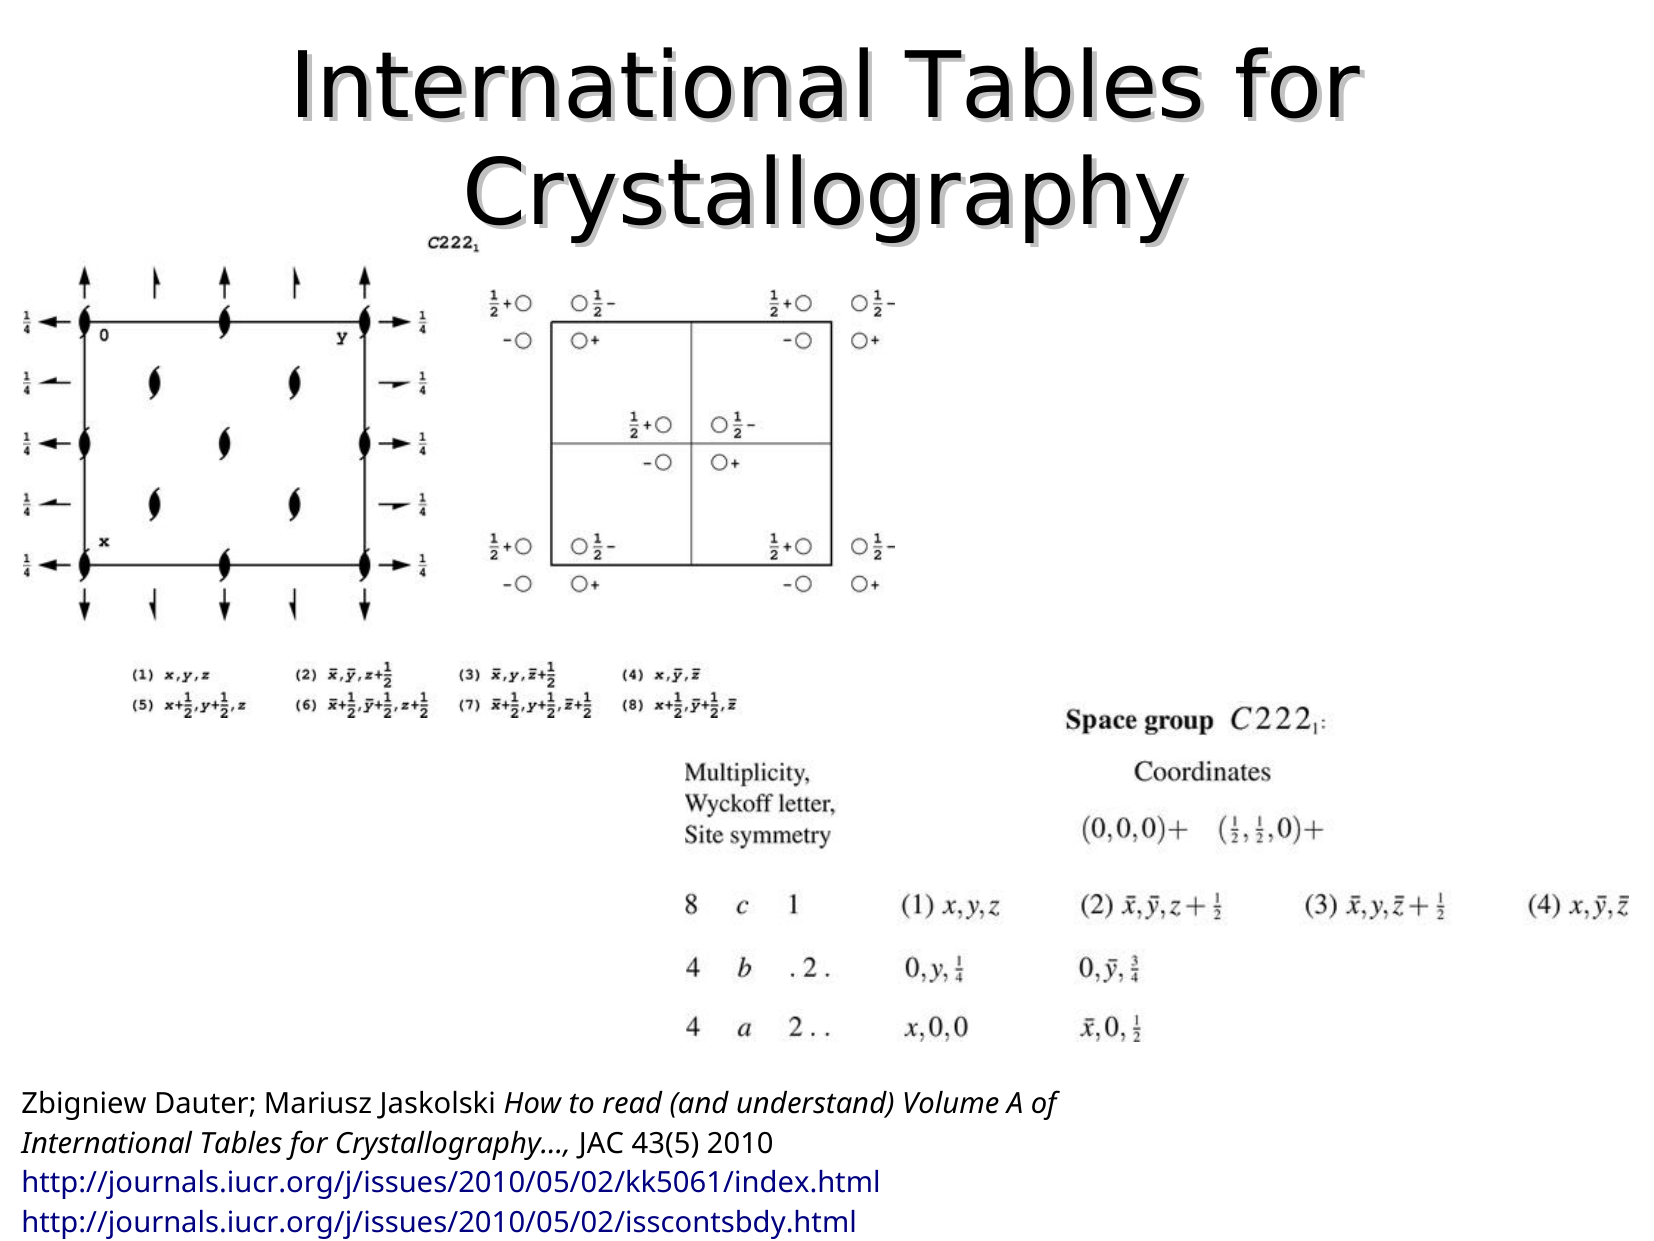

# International Tables for Crystallography
Zbigniew Dauter; Mariusz Jaskolski How to read (and understand) Volume A of International Tables for Crystallography..., JAC 43(5) 2010
http://journals.iucr.org/j/issues/2010/05/02/kk5061/index.html
http://journals.iucr.org/j/issues/2010/05/02/isscontsbdy.html